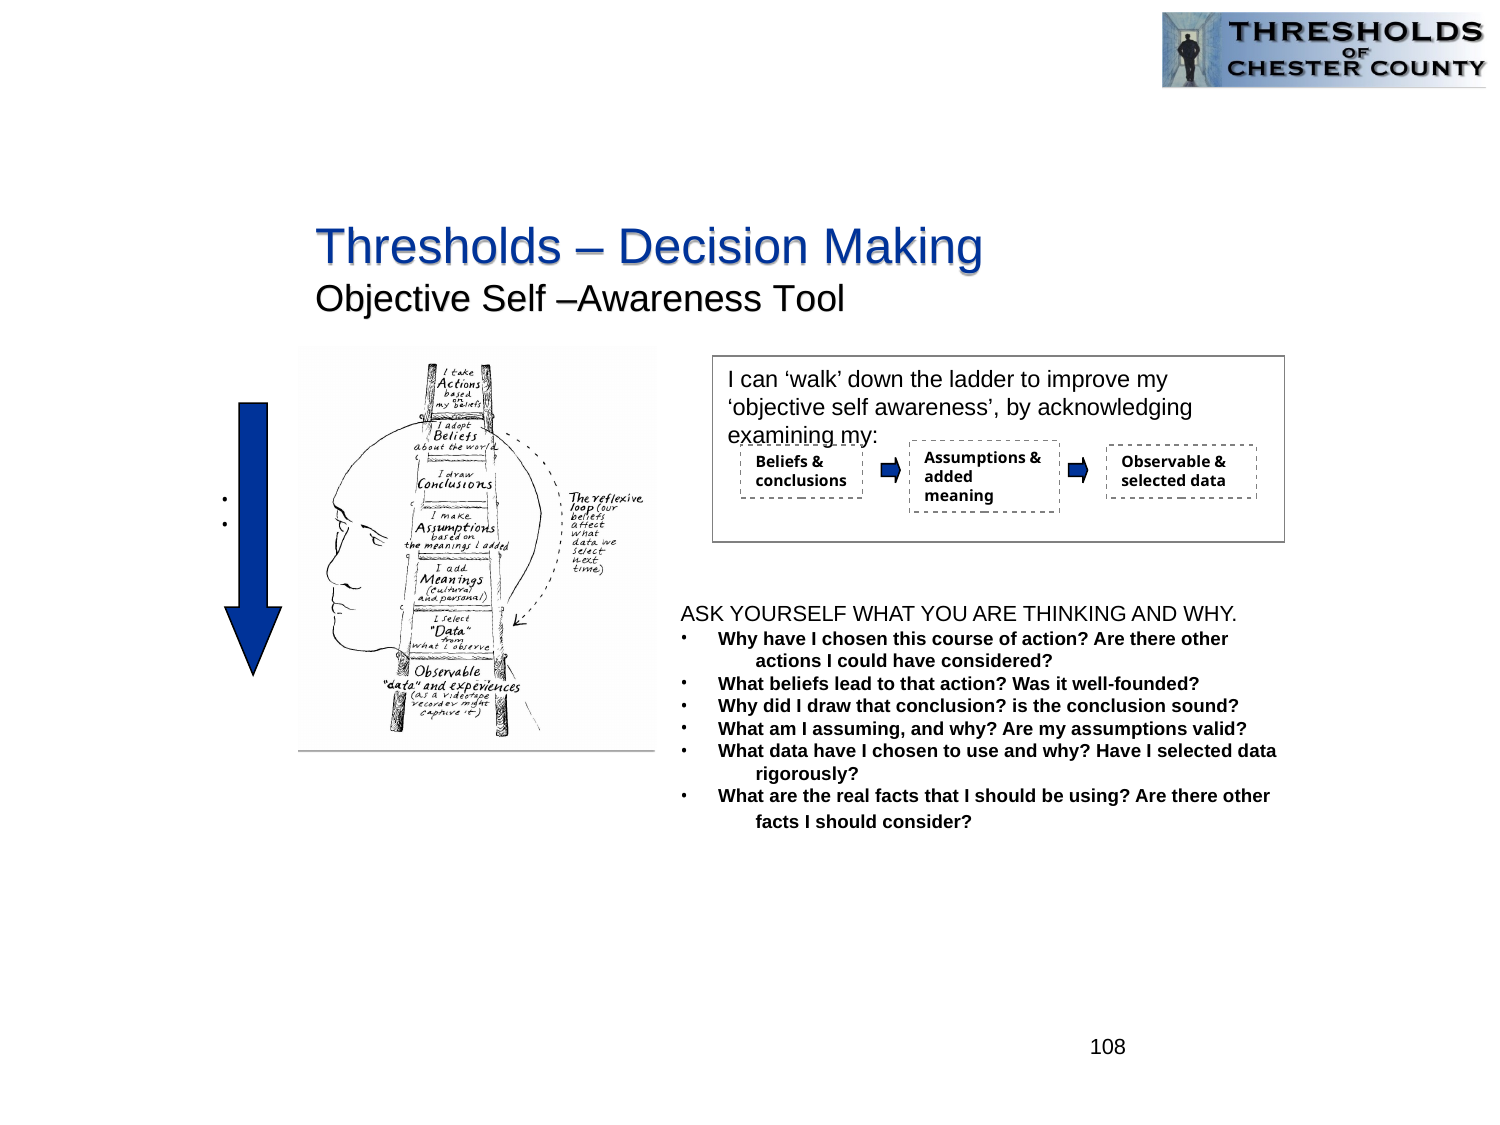

# Thresholds – Decision Making Objective Self –Awareness Tool
I can ‘walk’ down the ladder to improve my ‘objective self awareness’, by acknowledging examining my:
Assumptions & added meaning
Beliefs & conclusions
Observable & selected data
ASK YOURSELF WHAT YOU ARE THINKING AND WHY.
Why have I chosen this course of action? Are there other actions I could have considered?
What beliefs lead to that action? Was it well-founded?
Why did I draw that conclusion? is the conclusion sound?
What am I assuming, and why? Are my assumptions valid?
What data have I chosen to use and why? Have I selected data rigorously?
What are the real facts that I should be using? Are there other facts I should consider?